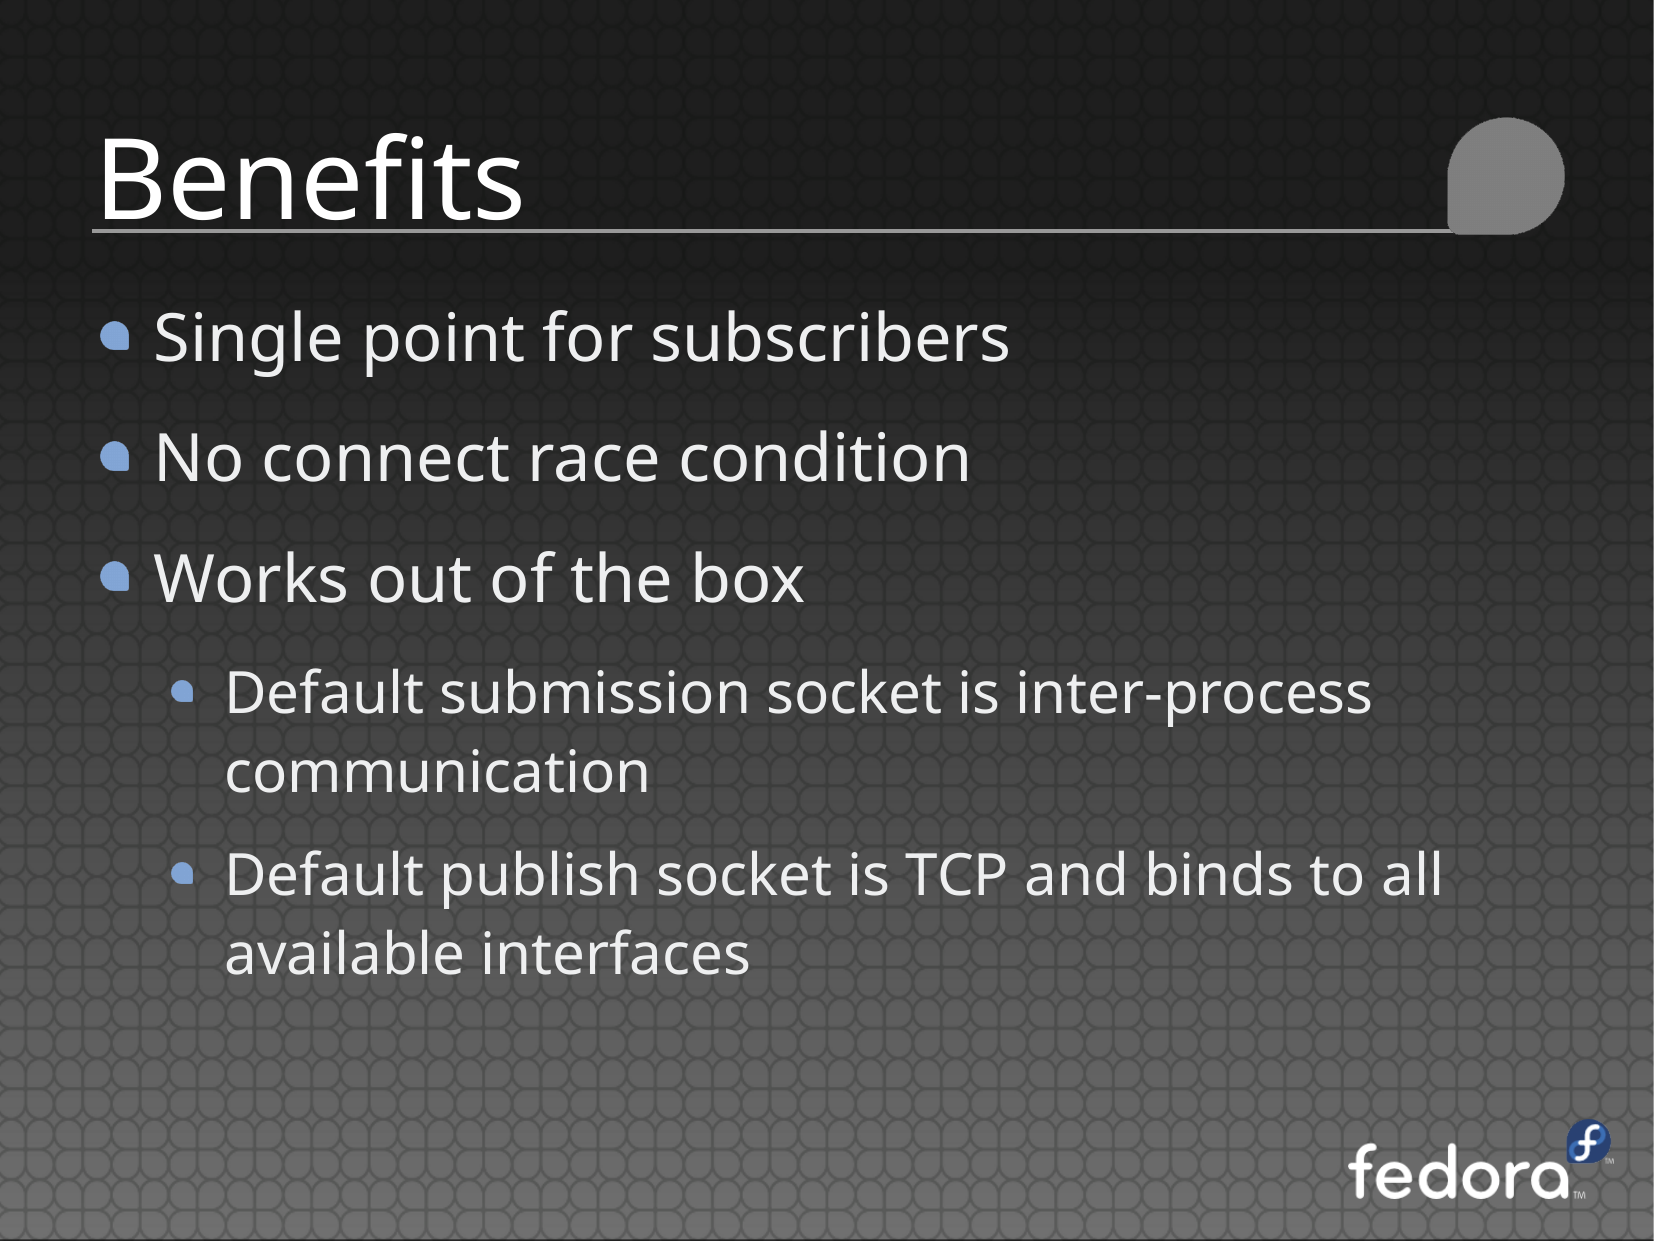

Benefits
# Single point for subscribers
No connect race condition
Works out of the box
Default submission socket is inter-process communication
Default publish socket is TCP and binds to all available interfaces